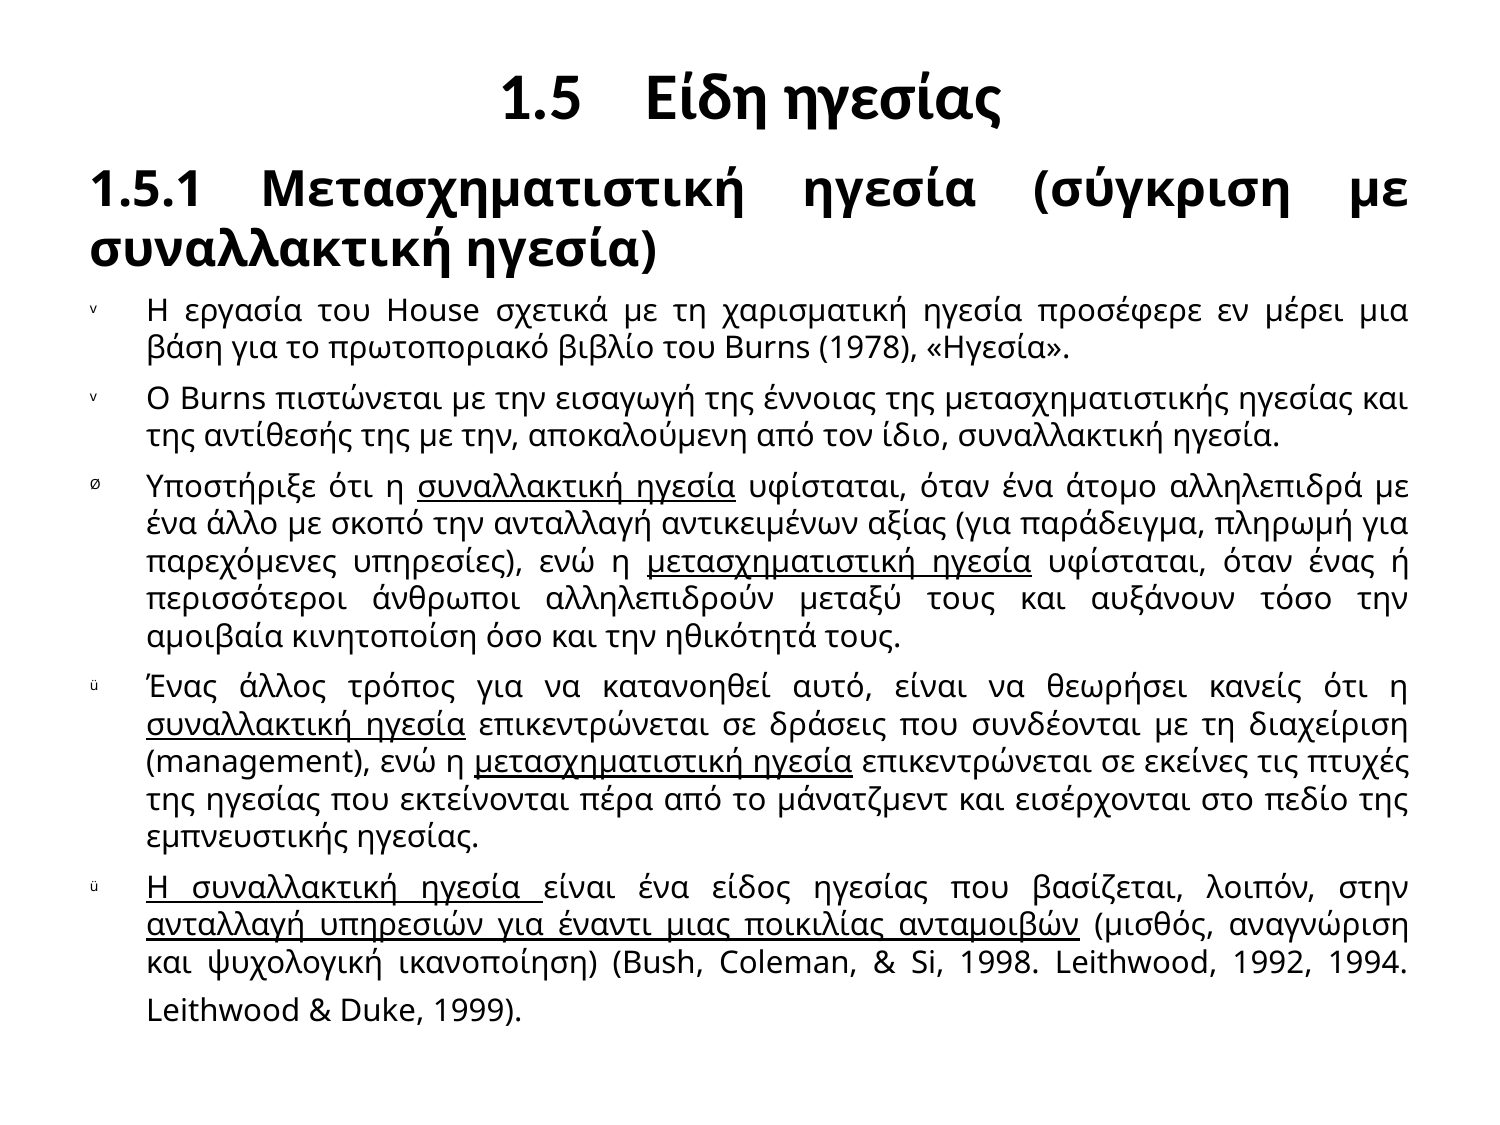

# 1.5	Είδη ηγεσίας
1.5.1 Μετασχηματιστική ηγεσία (σύγκριση με συναλλακτική ηγεσία)
Η εργασία του House σχετικά με τη χαρισματική ηγεσία προσέφερε εν μέρει μια βάση για το πρωτοποριακό βιβλίο του Burns (1978), «Ηγεσία».
Ο Burns πιστώνεται με την εισαγωγή της έννοιας της μετασχηματιστικής ηγεσίας και της αντίθεσής της με την, αποκαλούμενη από τον ίδιο, συναλλακτική ηγεσία.
Υποστήριξε ότι η συναλλακτική ηγεσία υφίσταται, όταν ένα άτομο αλληλεπιδρά με ένα άλλο με σκοπό την ανταλλαγή αντικειμένων αξίας (για παράδειγμα, πληρωμή για παρεχόμενες υπηρεσίες), ενώ η μετασχηματιστική ηγεσία υφίσταται, όταν ένας ή περισσότεροι άνθρωποι αλληλεπιδρούν μεταξύ τους και αυξάνουν τόσο την αμοιβαία κινητοποίση όσο και την ηθικότητά τους.
Ένας άλλος τρόπος για να κατανοηθεί αυτό, είναι να θεωρήσει κανείς ότι η συναλλακτική ηγεσία επικεντρώνεται σε δράσεις που συνδέονται με τη διαχείριση (management), ενώ η μετασχηματιστική ηγεσία επικεντρώνεται σε εκείνες τις πτυχές της ηγεσίας που εκτείνονται πέρα από το μάνατζμεντ και εισέρχονται στο πεδίο της εμπνευστικής ηγεσίας.
Η συναλλακτική ηγεσία είναι ένα είδος ηγεσίας που βασίζεται, λοιπόν, στην ανταλλαγή υπηρεσιών για έναντι μιας ποικιλίας ανταμοιβών (μισθός, αναγνώριση και ψυχολογική ικανοποίηση) (Bush, Coleman, & Si, 1998. Leithwood, 1992, 1994. Leithwood & Duke, 1999).